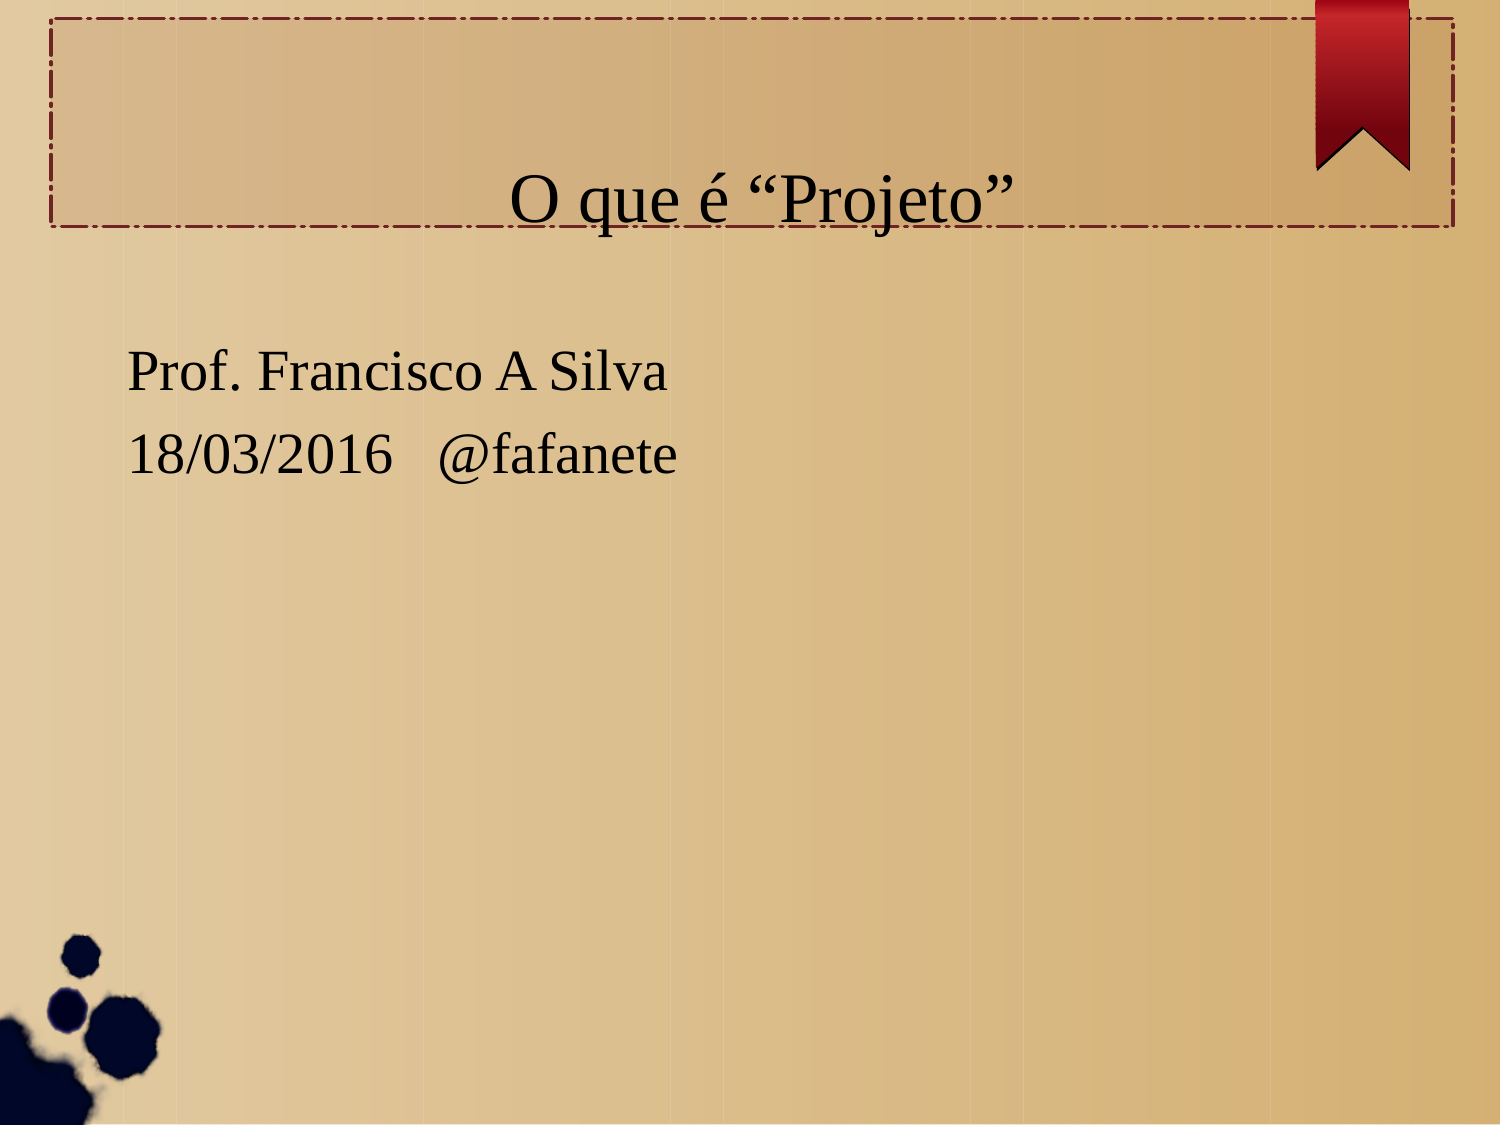

# O que é “Projeto”
Prof. Francisco A Silva
18/03/2016 @fafanete